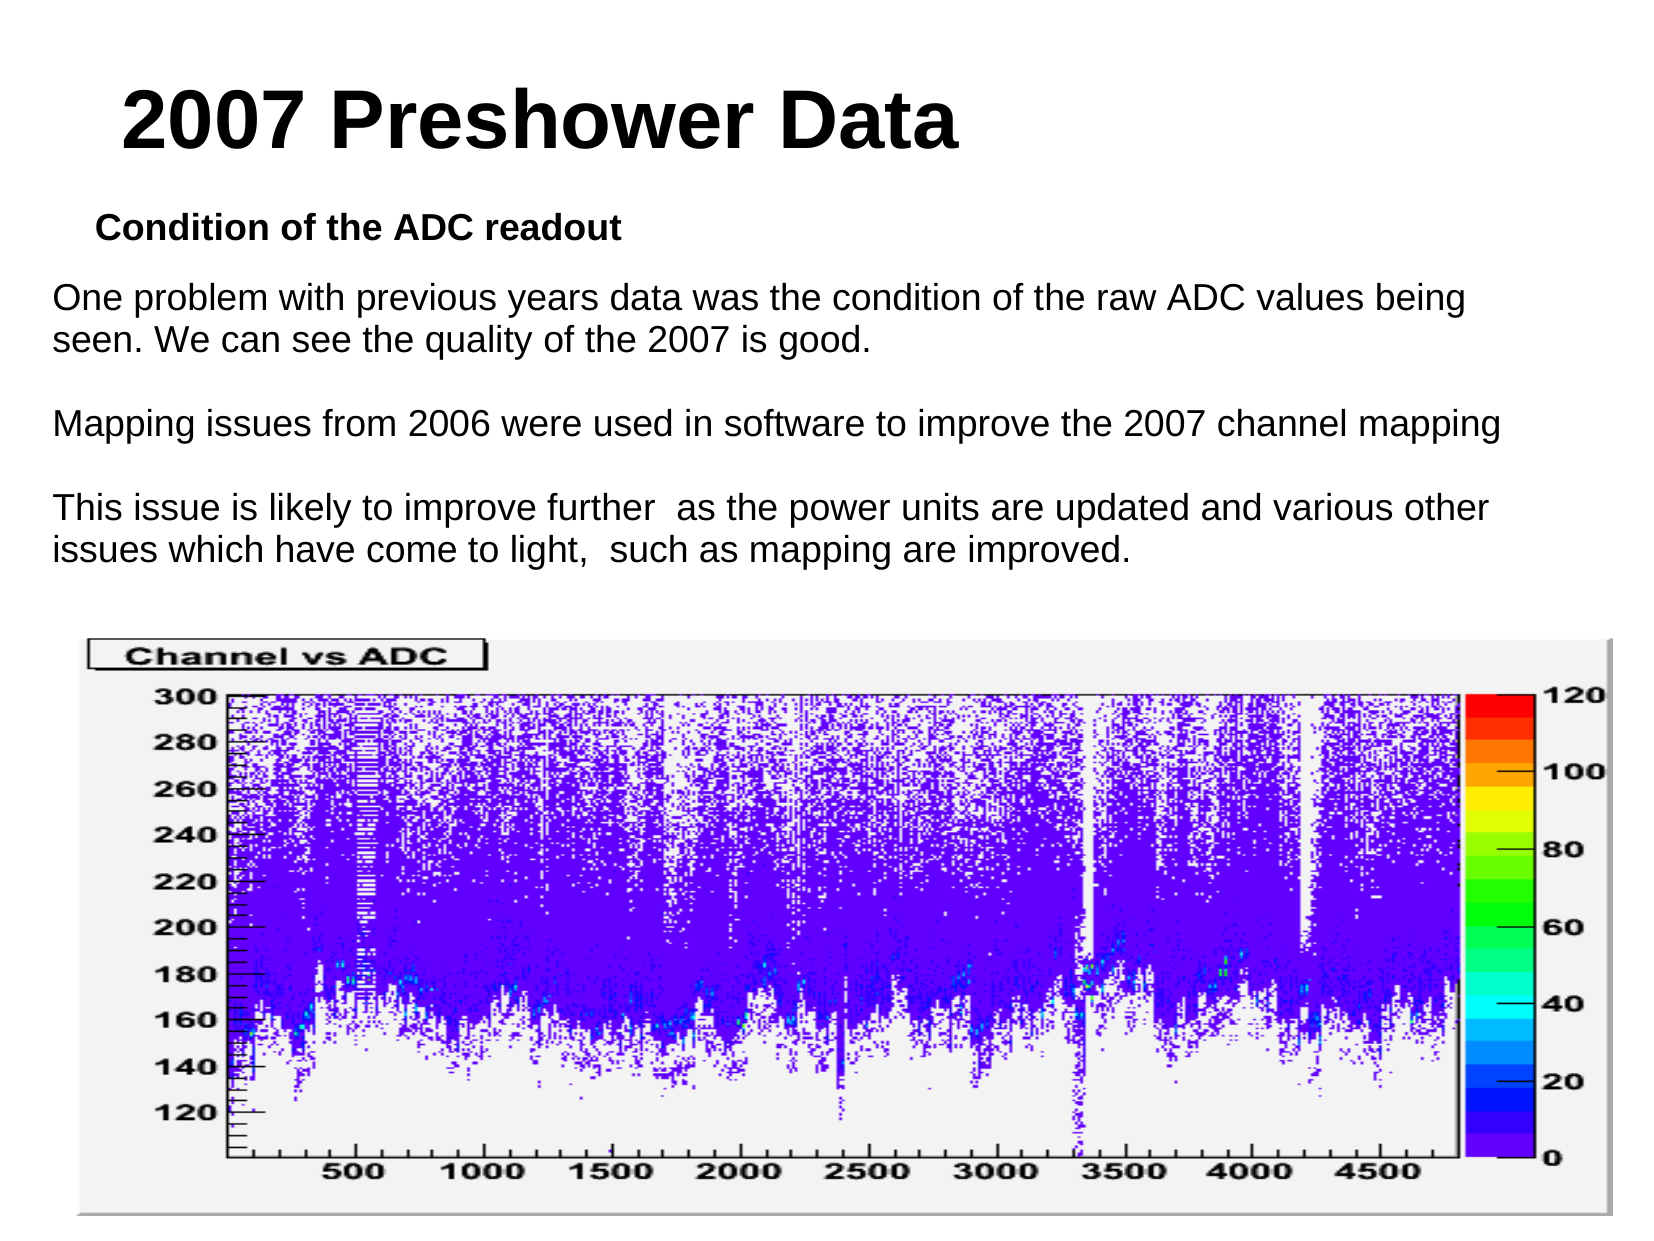

2007 Preshower Data
Condition of the ADC readout
One problem with previous years data was the condition of the raw ADC values being
seen. We can see the quality of the 2007 is good.
Mapping issues from 2006 were used in software to improve the 2007 channel mapping
This issue is likely to improve further as the power units are updated and various other issues which have come to light, such as mapping are improved.